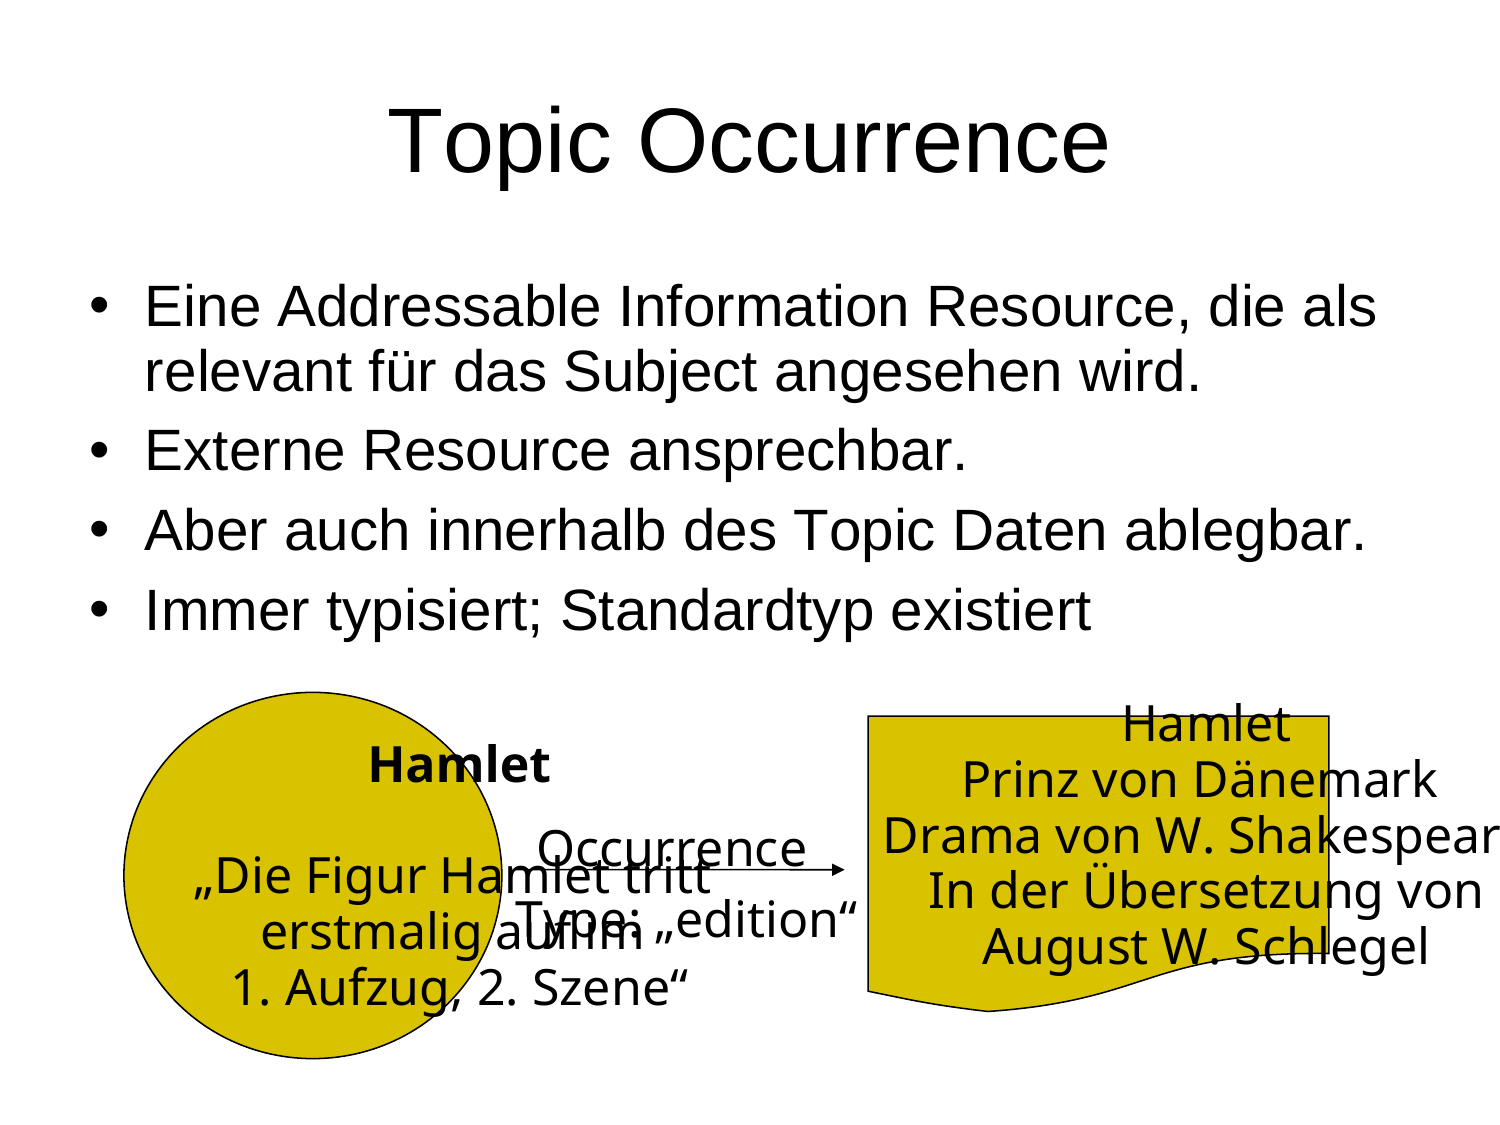

# Topic Occurrence
Eine Addressable Information Resource, die als relevant für das Subject angesehen wird.
Externe Resource ansprechbar.
Aber auch innerhalb des Topic Daten ablegbar.
Immer typisiert; Standardtyp existiert
Hamlet
„Die Figur Hamlet tritt
erstmalig auf im
1. Aufzug, 2. Szene“
Hamlet
Prinz von Dänemark
Drama von W. Shakespeare
In der Übersetzung von
August W. Schlegel
Occurrence
Type: „edition“